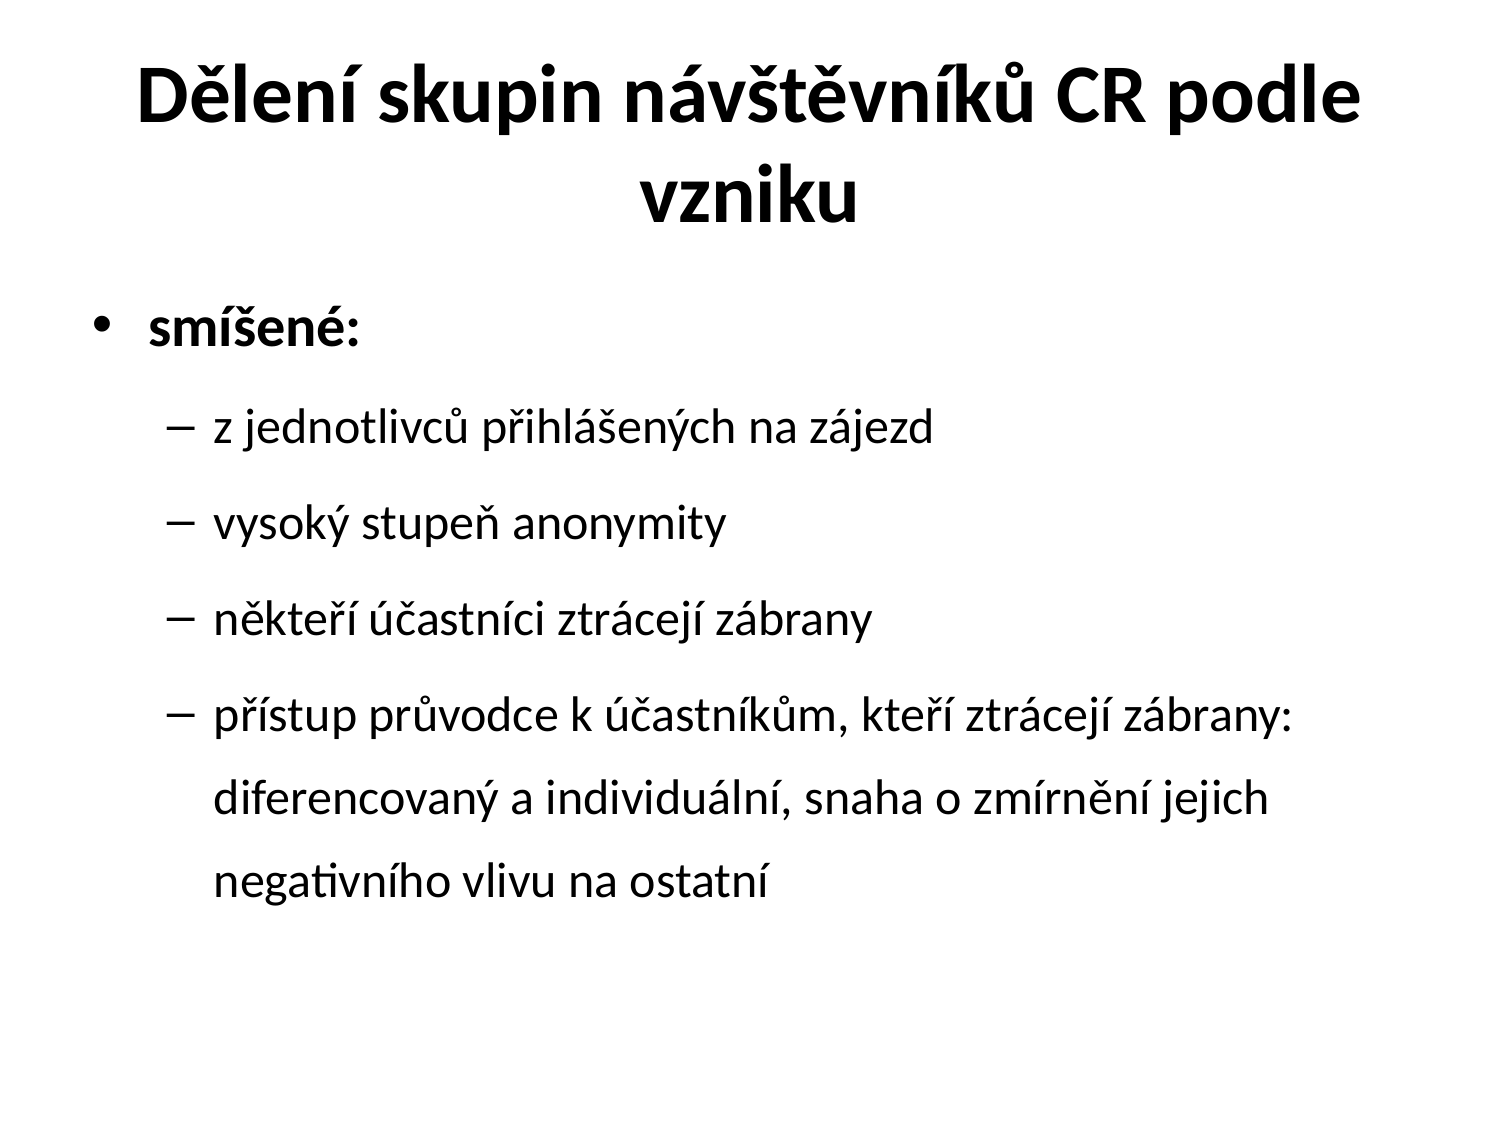

# Dělení skupin návštěvníků CR podle vzniku
smíšené:
z jednotlivců přihlášených na zájezd
vysoký stupeň anonymity
někteří účastníci ztrácejí zábrany
přístup průvodce k účastníkům, kteří ztrácejí zábrany: diferencovaný a individuální, snaha o zmírnění jejich negativního vlivu na ostatní